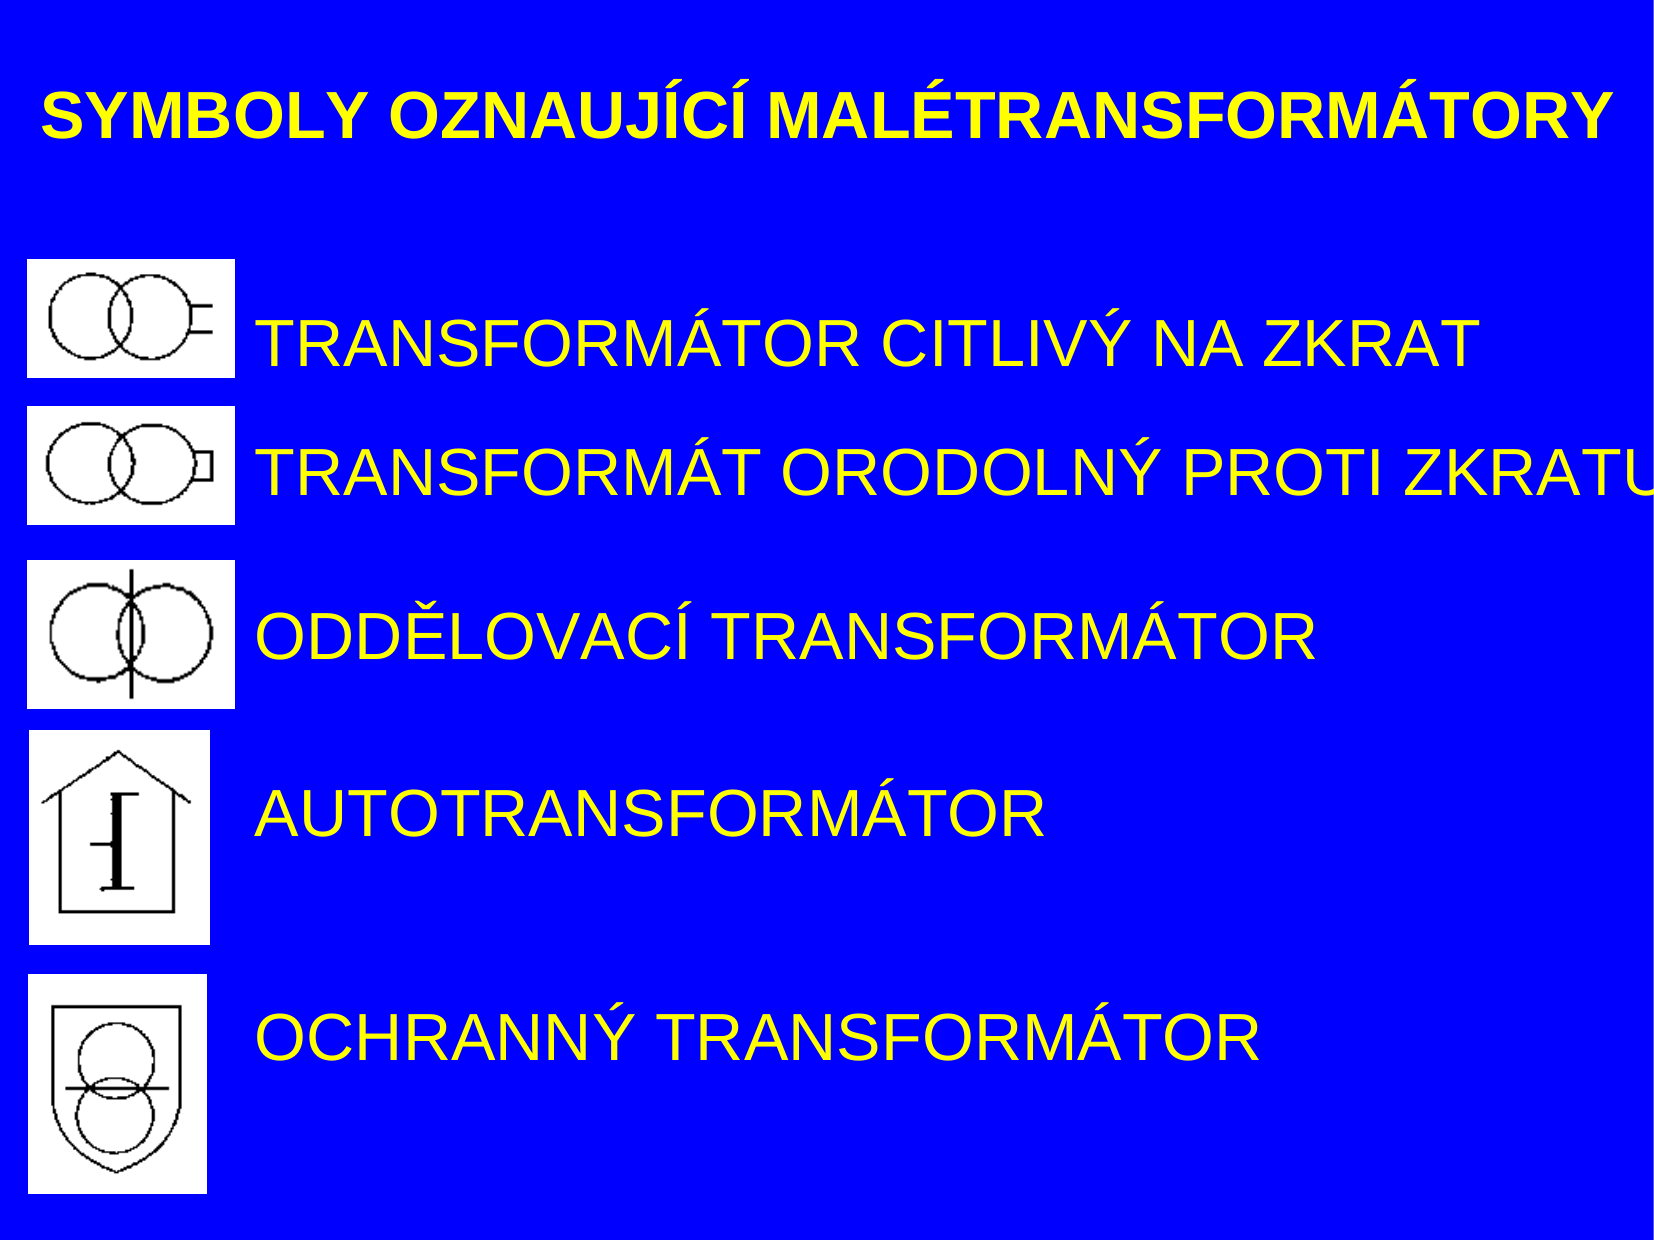

# SYMBOLY OZNAUJÍCÍ MALÉTRANSFORMÁTORY
 TRANSFORMÁTOR CITLIVÝ NA ZKRAT
 TRANSFORMÁT ORODOLNÝ PROTI ZKRATU
 ODDĚLOVACÍ TRANSFORMÁTOR
 AUTOTRANSFORMÁTOR
 OCHRANNÝ TRANSFORMÁTOR